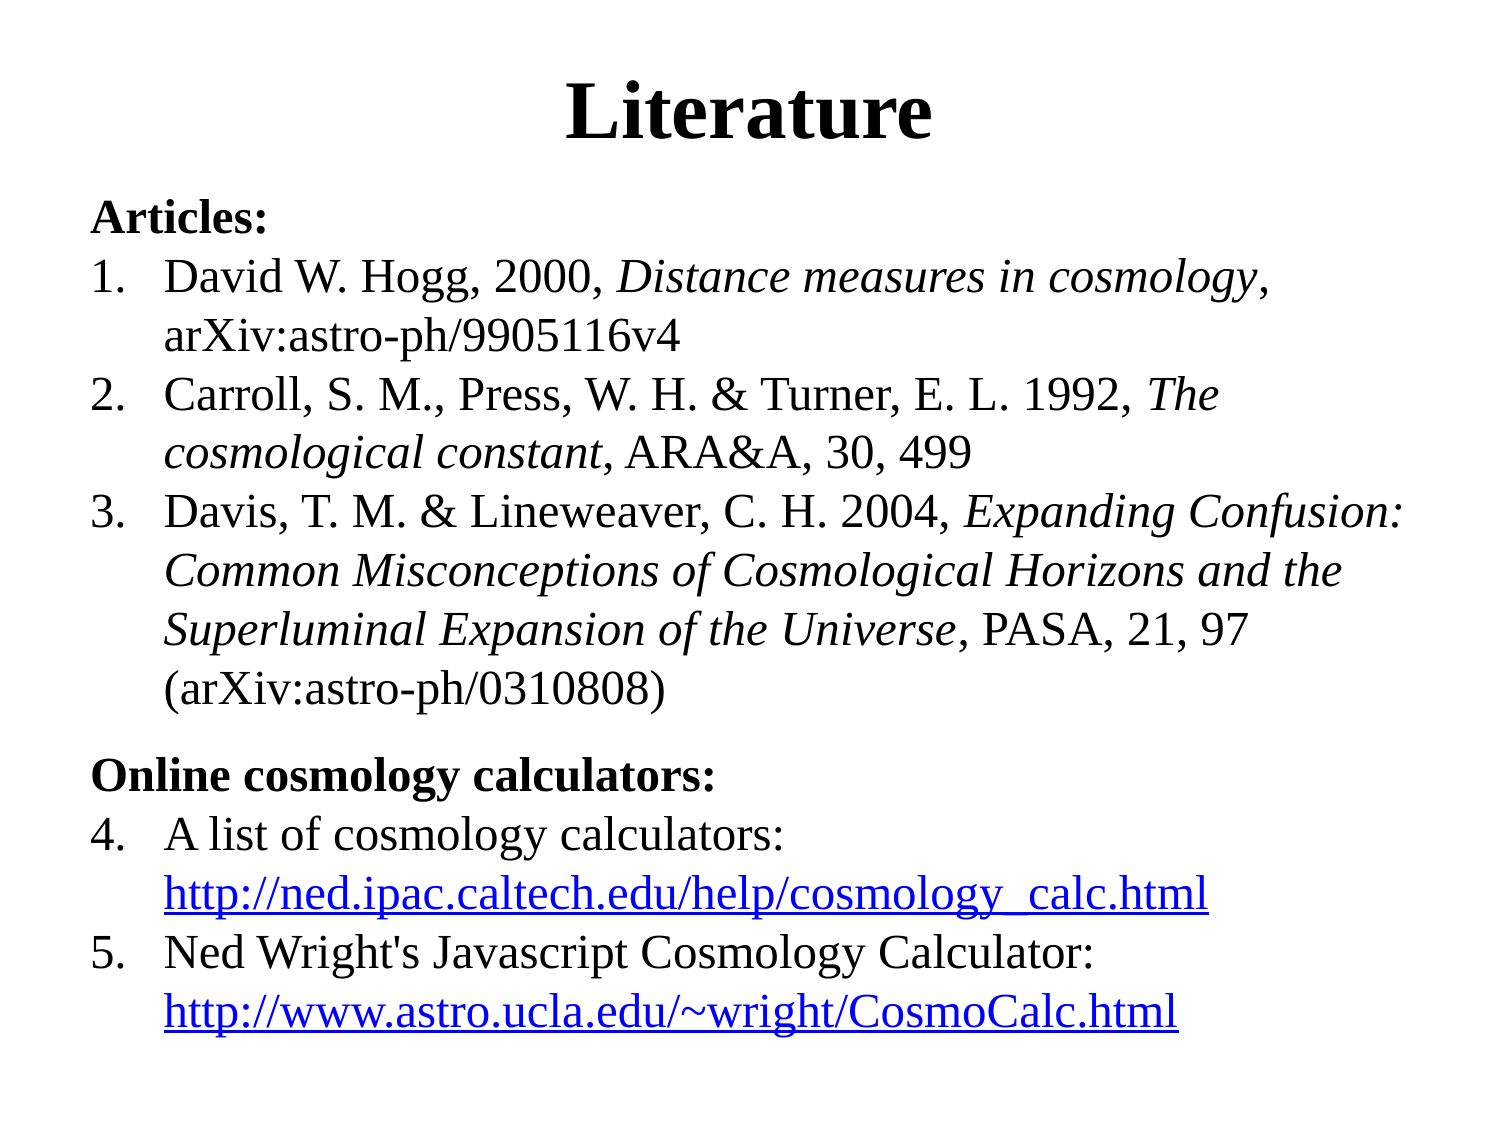

# Literature
Articles:
David W. Hogg, 2000, Distance measures in cosmology, arXiv:astro-ph/9905116v4
Carroll, S. M., Press, W. H. & Turner, E. L. 1992, The cosmological constant, ARA&A, 30, 499
Davis, T. M. & Lineweaver, C. H. 2004, Expanding Confusion: Common Misconceptions of Cosmological Horizons and the Superluminal Expansion of the Universe, PASA, 21, 97 (arXiv:astro-ph/0310808)
Online cosmology calculators:
A list of cosmology calculators: http://ned.ipac.caltech.edu/help/cosmology_calc.html
Ned Wright's Javascript Cosmology Calculator: http://www.astro.ucla.edu/~wright/CosmoCalc.html